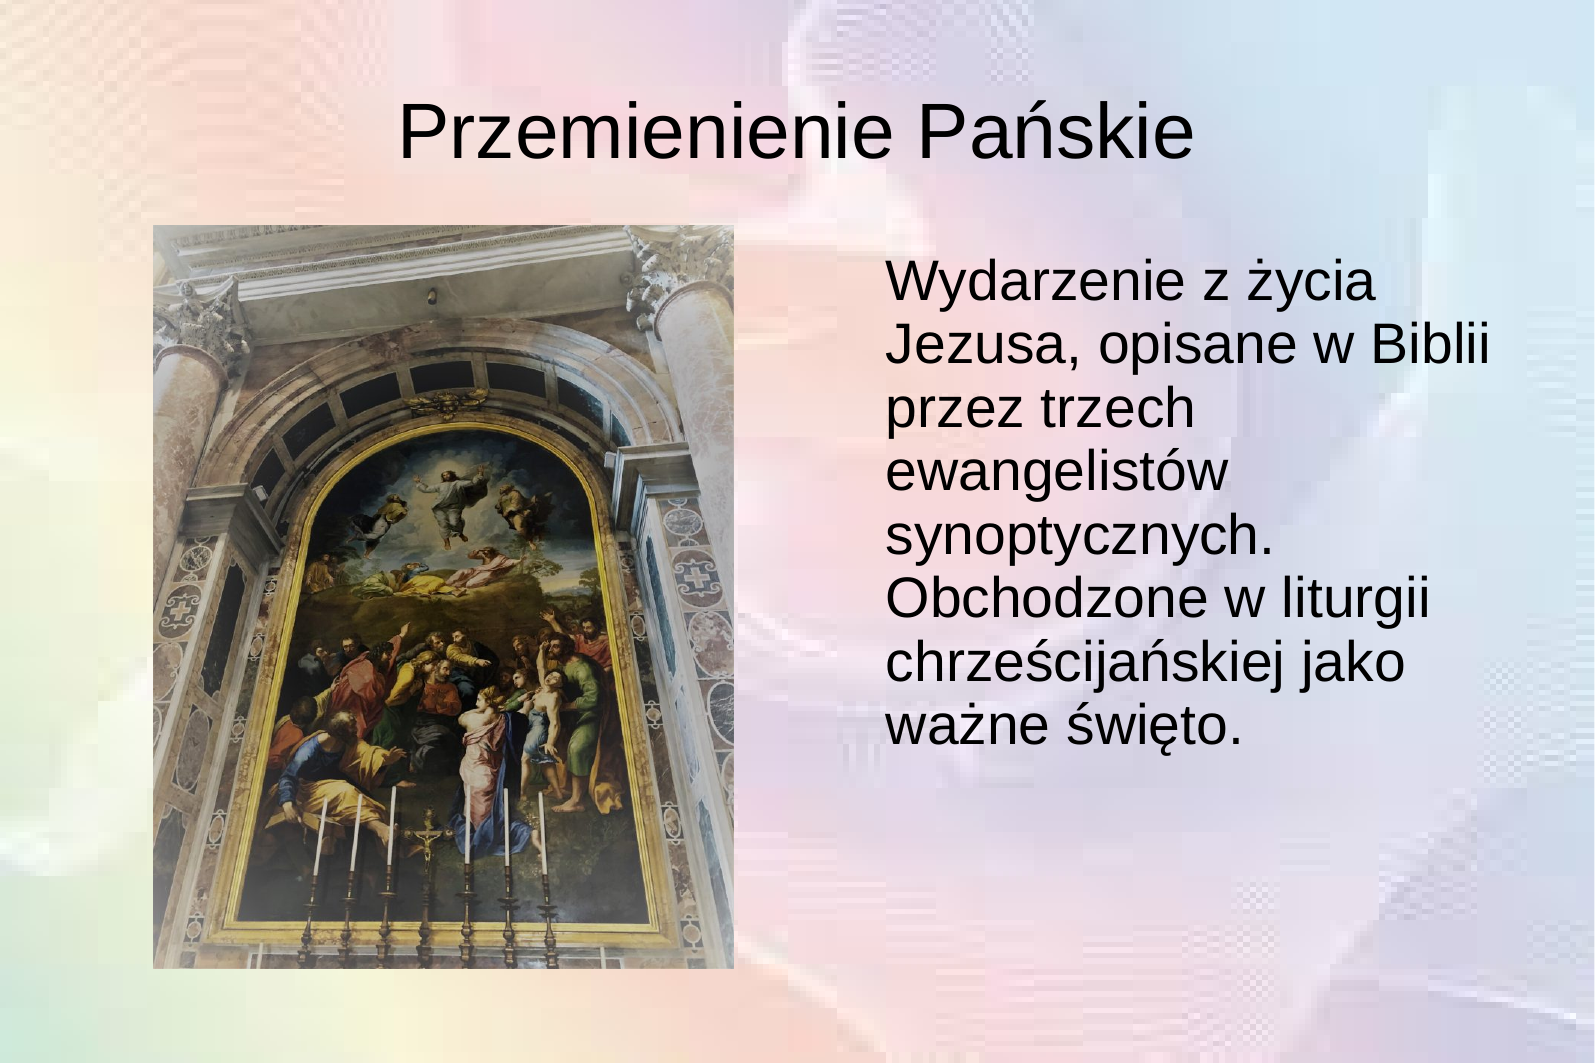

# Przemienienie Pańskie
Wydarzenie z życia Jezusa, opisane w Biblii przez trzech ewangelistów synoptycznych. Obchodzone w liturgii chrześcijańskiej jako ważne święto.